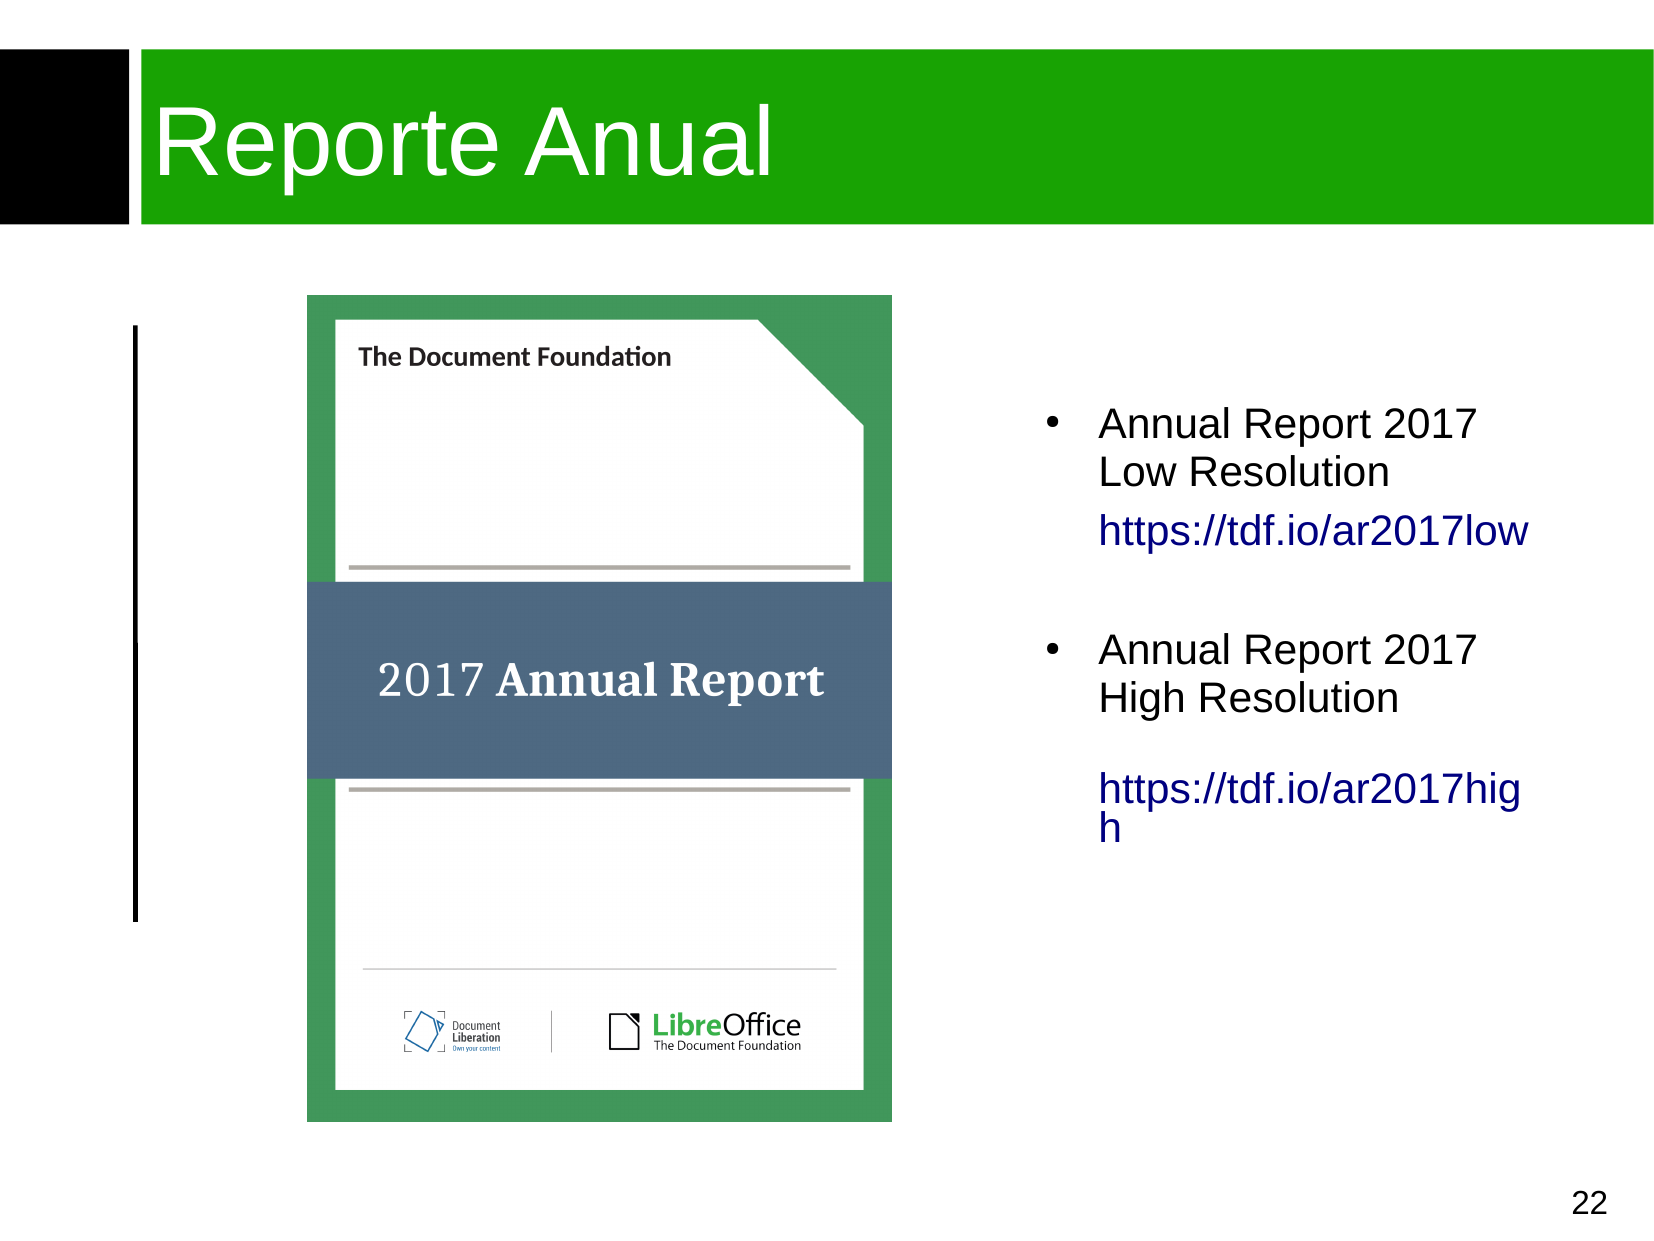

# Reporte Anual
Annual Report 2017 Low Resolution
https://tdf.io/ar2017low
Annual Report 2017 High Resolution
https://tdf.io/ar2017high